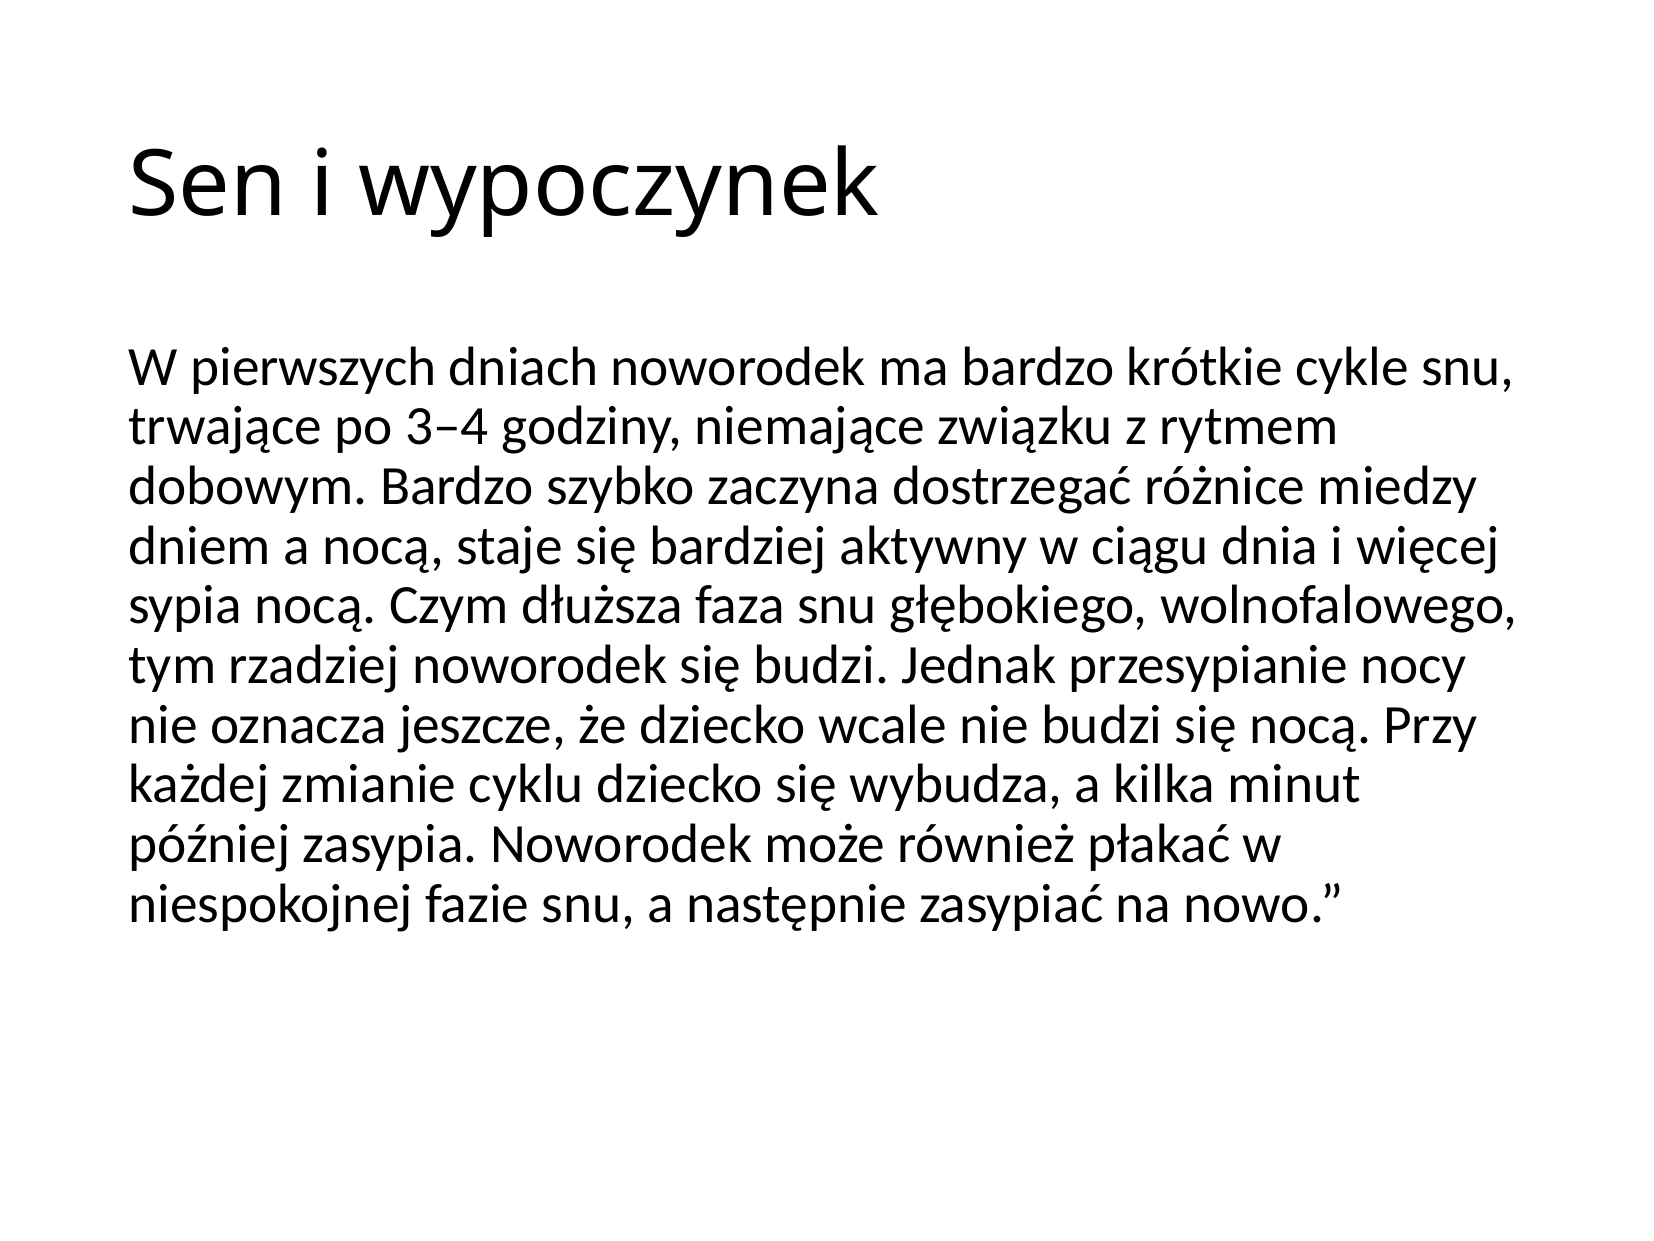

# Sen i wypoczynek
W pierwszych dniach noworodek ma bardzo krótkie cykle snu, trwające po 3–4 godziny, niemające związku z rytmem dobowym. Bardzo szybko zaczyna dostrzegać różnice miedzy dniem a nocą, staje się bardziej aktywny w ciągu dnia i więcej sypia nocą. Czym dłuższa faza snu głębokiego, wolnofalowego, tym rzadziej noworodek się budzi. Jednak przesypianie nocy nie oznacza jeszcze, że dziecko wcale nie budzi się nocą. Przy każdej zmianie cyklu dziecko się wybudza, a kilka minut później zasypia. Noworodek może również płakać w niespokojnej fazie snu, a następnie zasypiać na nowo.”